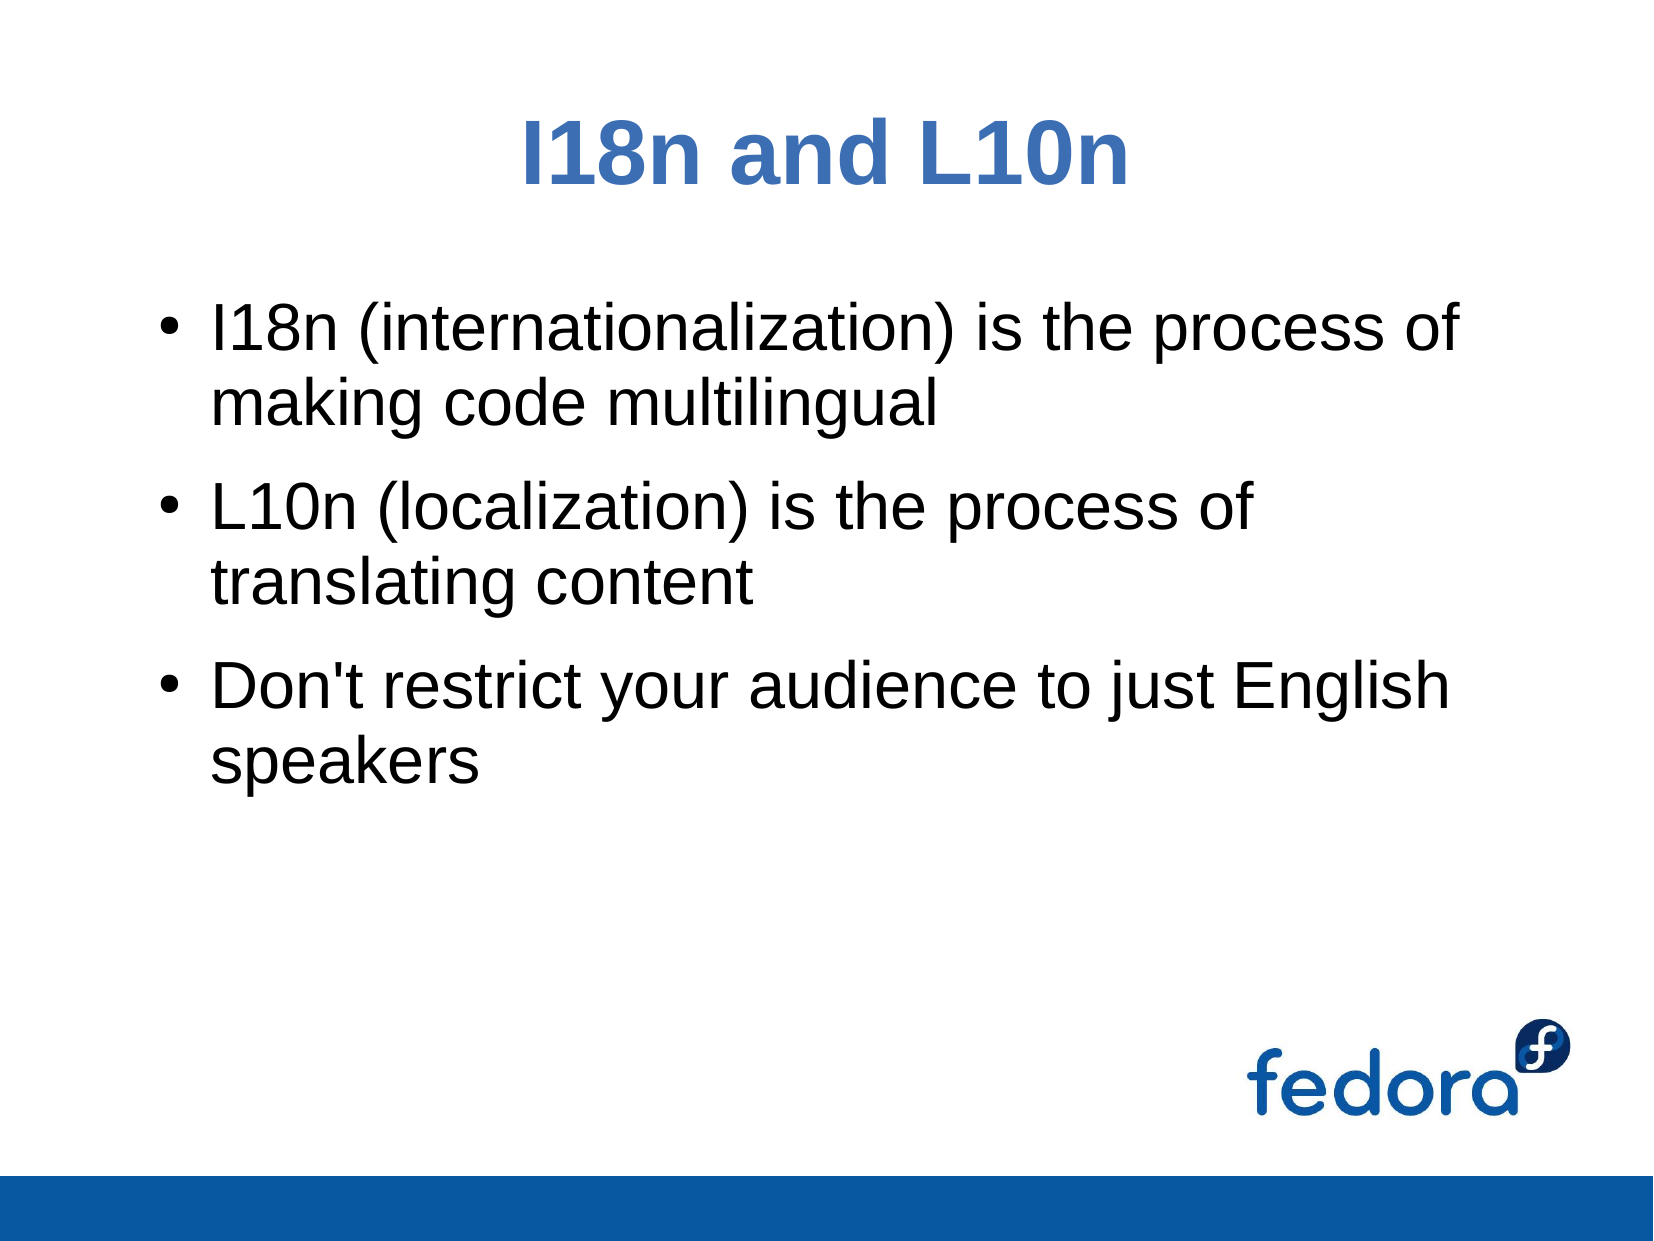

# I18n and L10n
I18n (internationalization) is the process of making code multilingual
L10n (localization) is the process of translating content
Don't restrict your audience to just English speakers